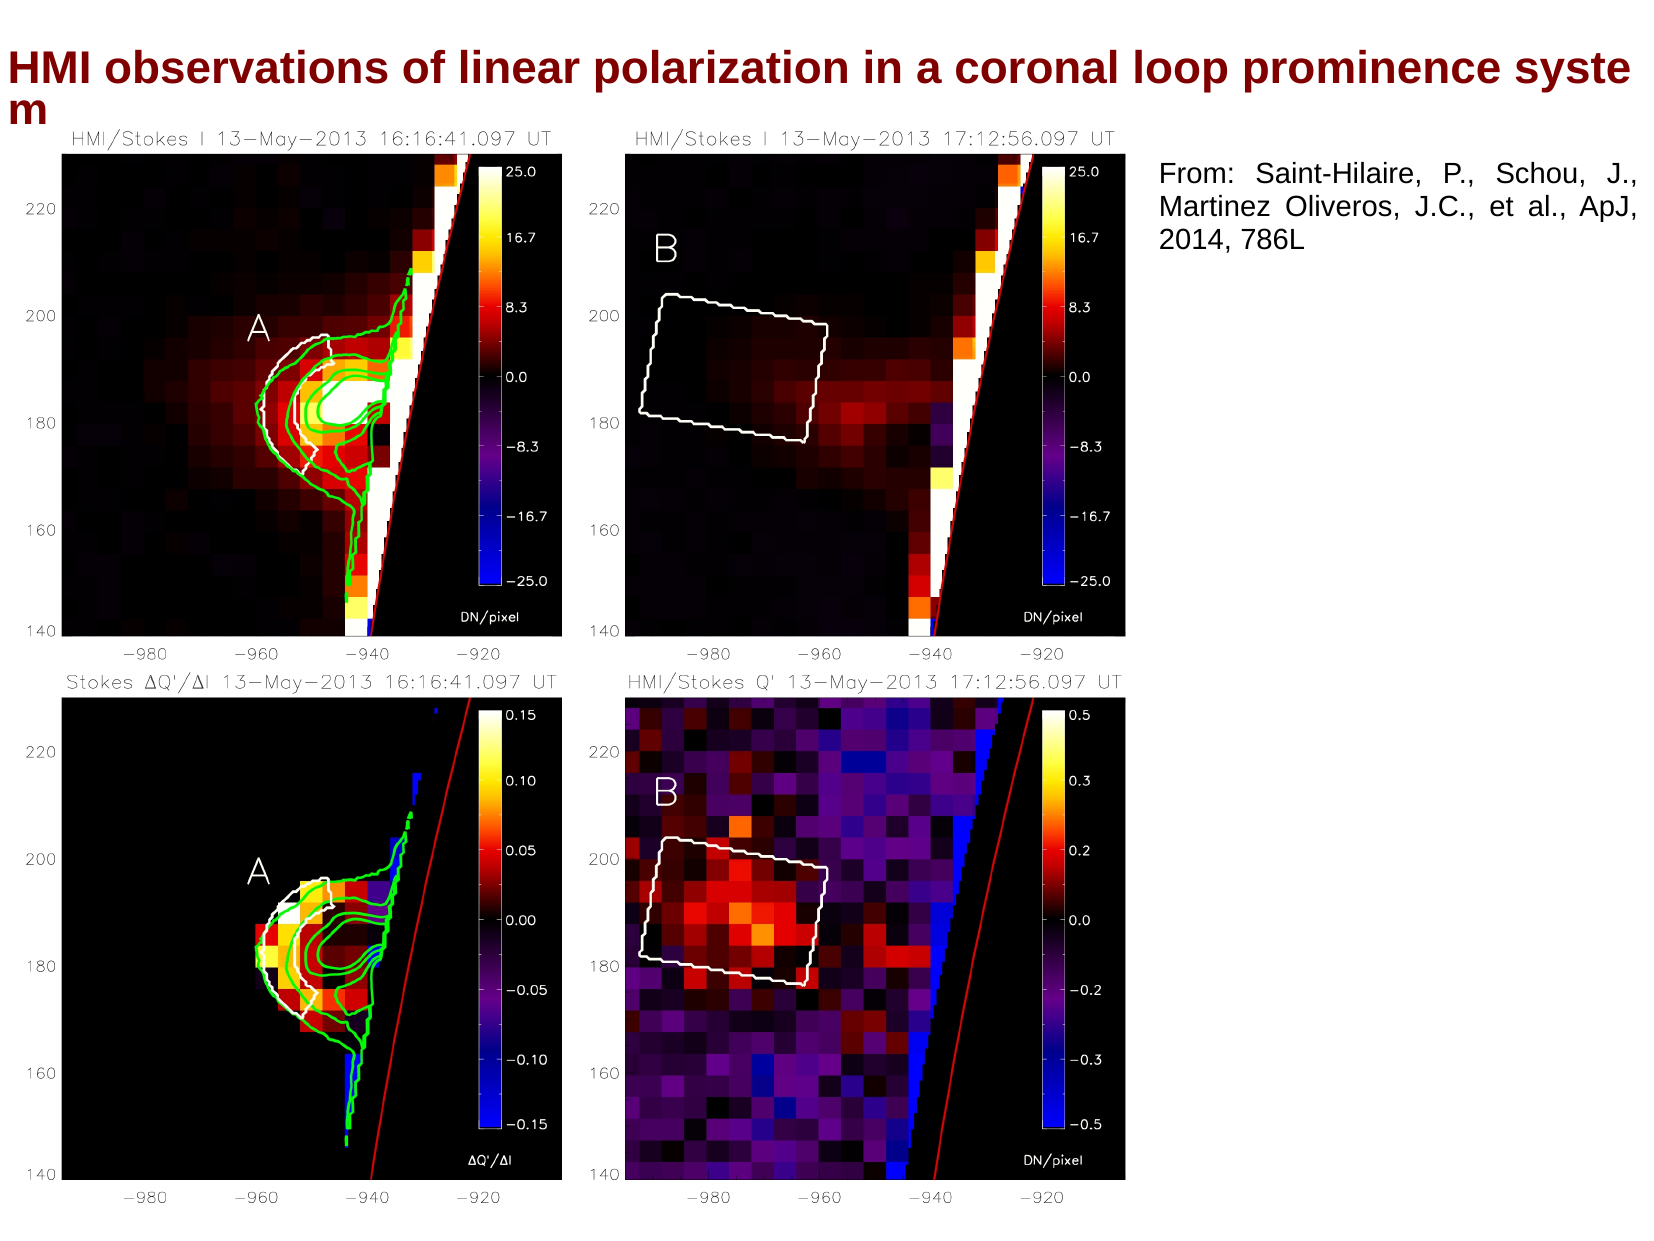

HMI observations of linear polarization in a coronal loop prominence system
From: Saint-Hilaire, P., Schou, J., Martinez Oliveros, J.C., et al., ApJ, 2014, 786L